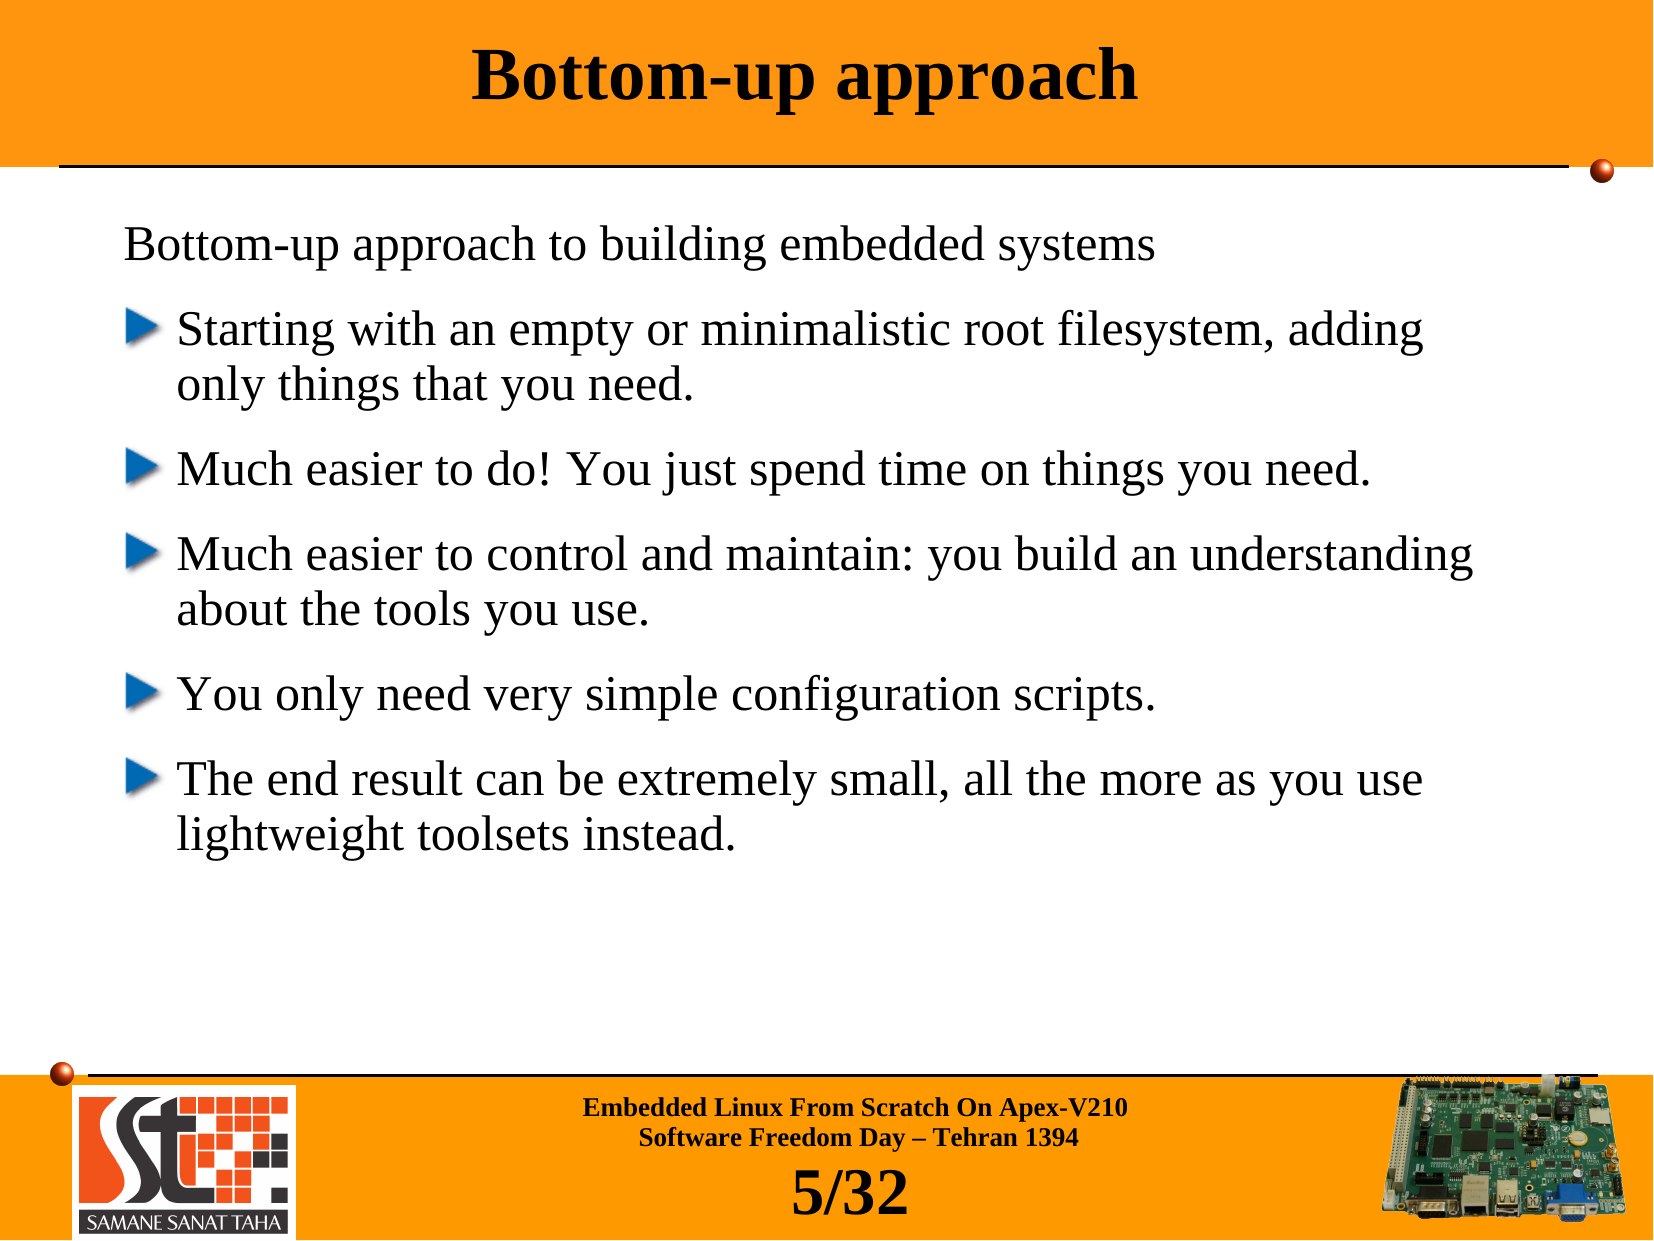

# Bottom-up approach
Bottom-up approach to building embedded systems
Starting with an empty or minimalistic root filesystem, adding only things that you need.
Much easier to do! You just spend time on things you need.
Much easier to control and maintain: you build an understanding about the tools you use.
You only need very simple configuration scripts.
The end result can be extremely small, all the more as you use lightweight toolsets instead.